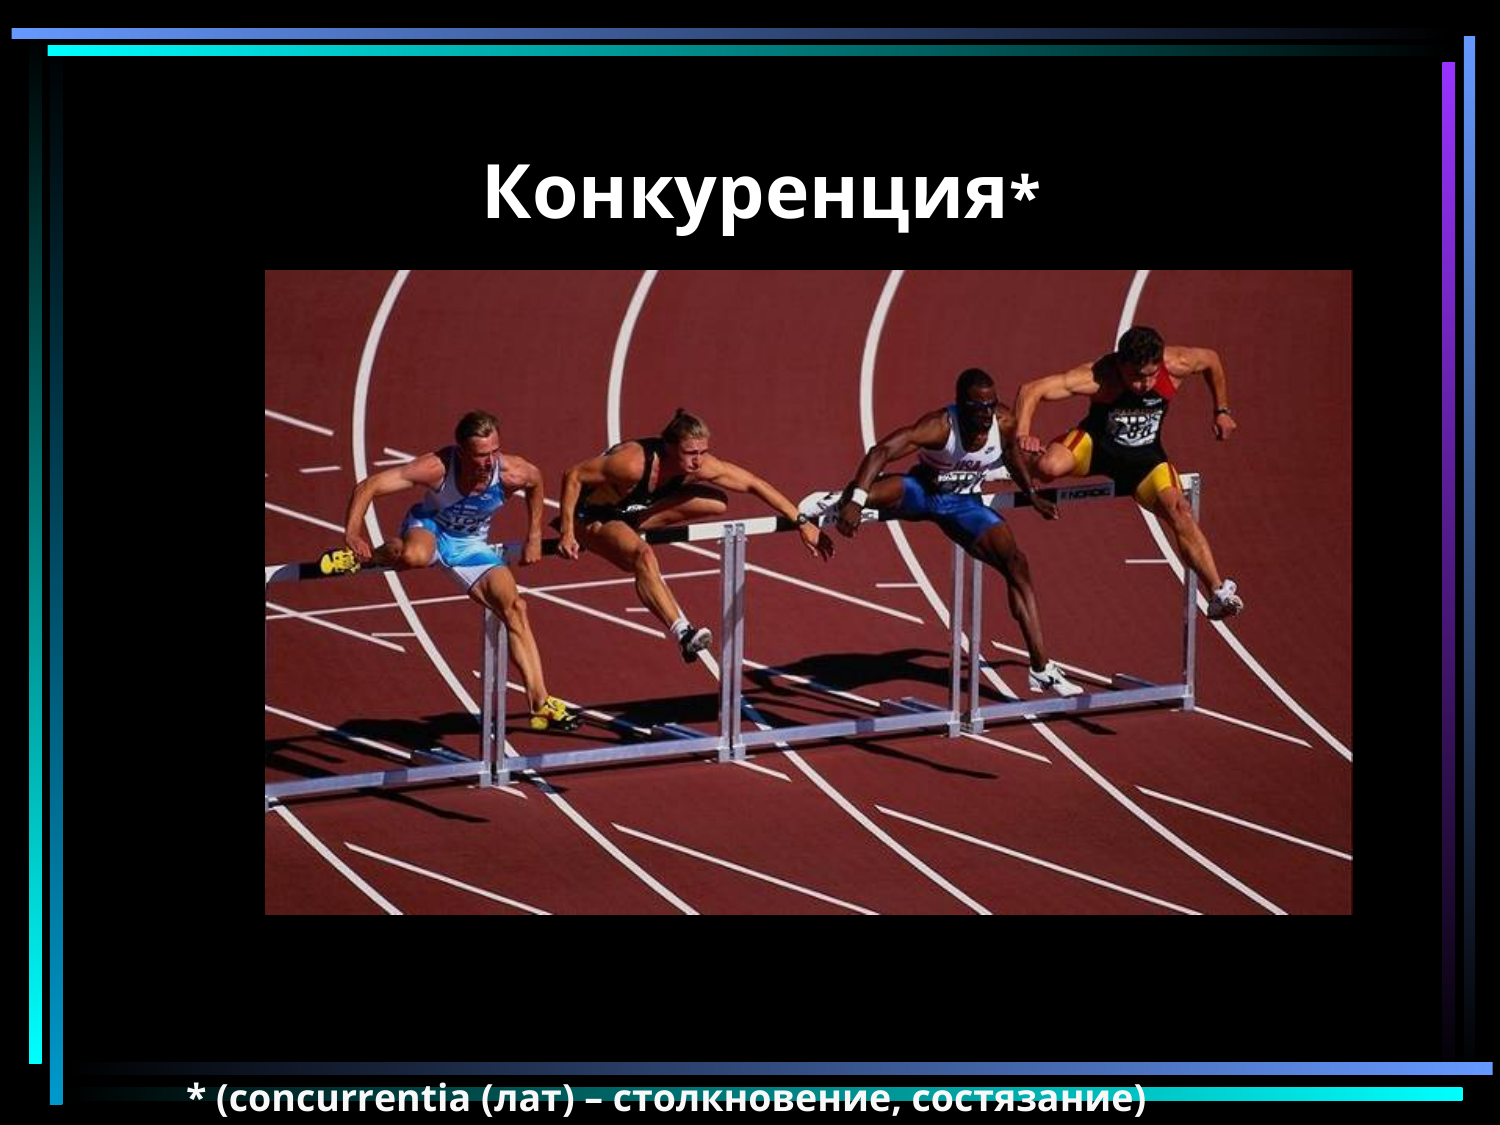

# Конкуренция*
 * (concurrentia (лат) – столкновение, состязание)